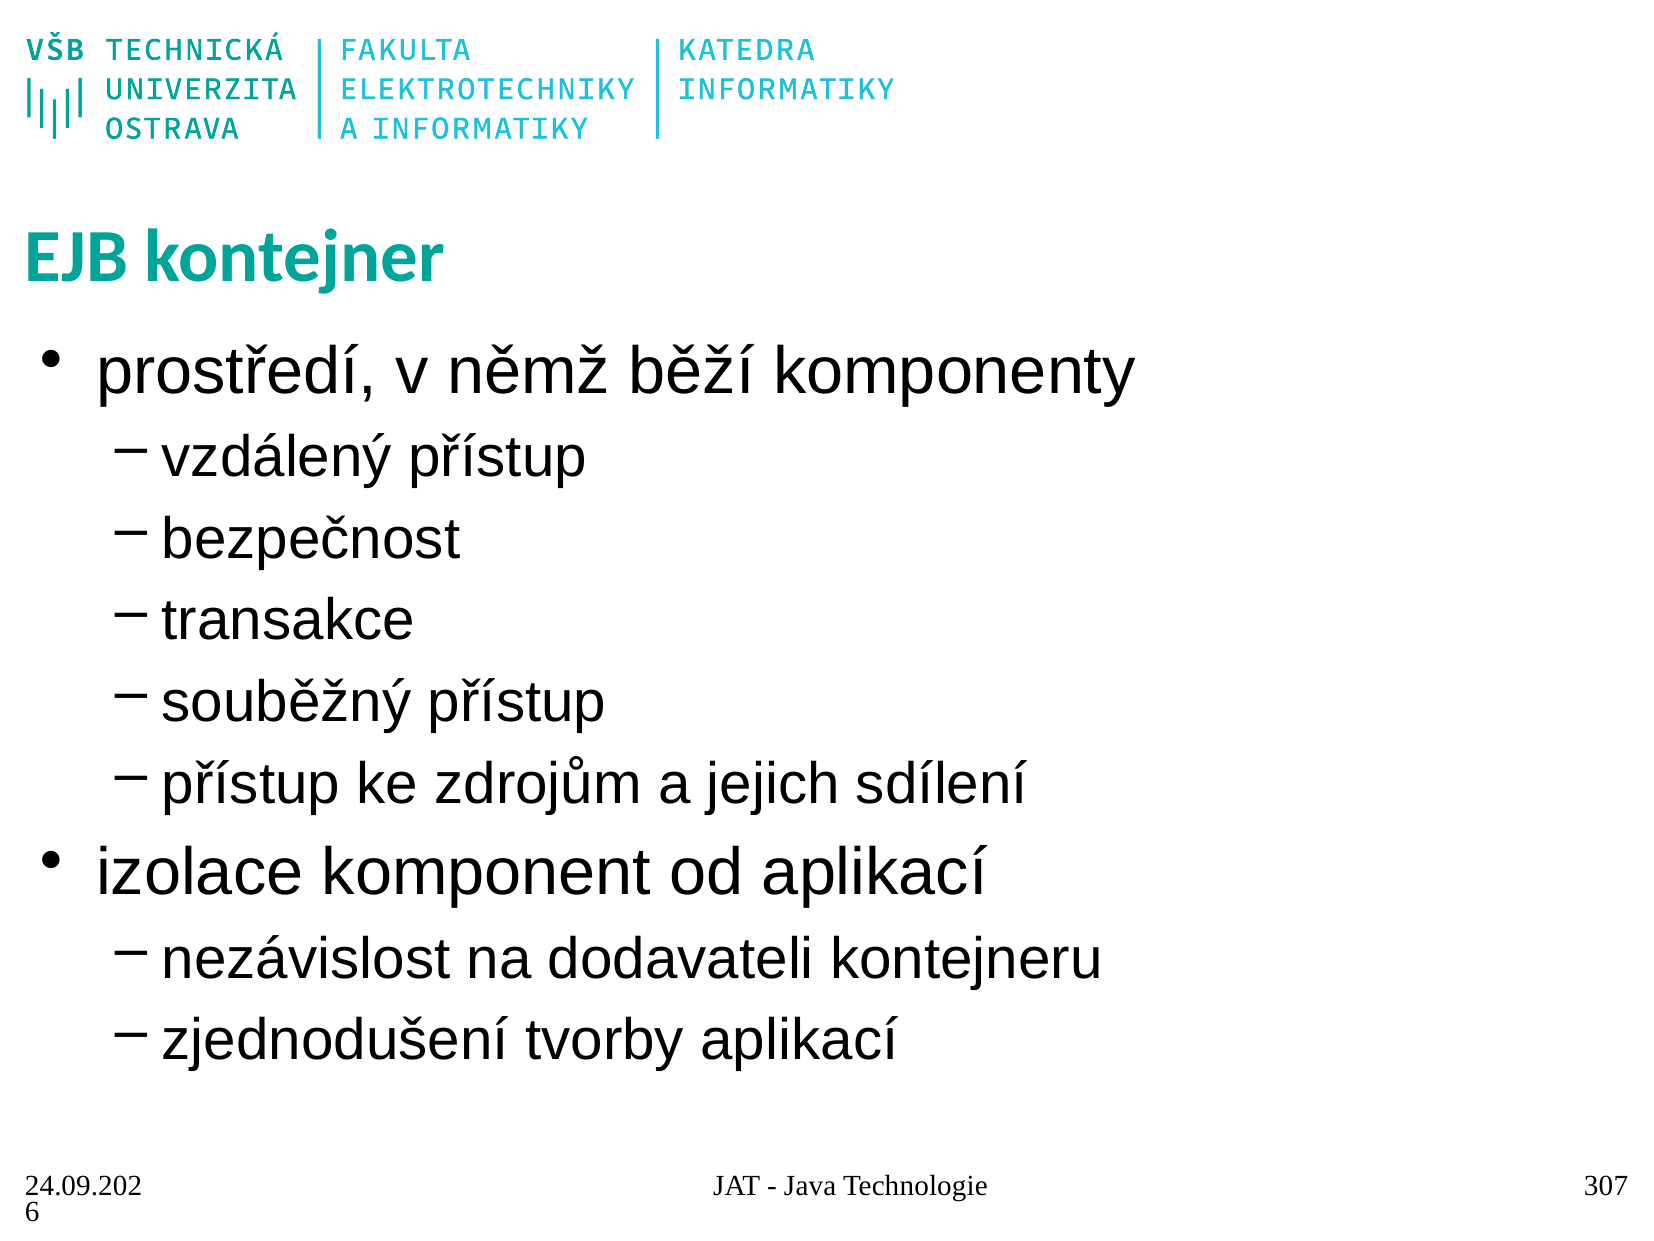

EJB kontejner
# prostředí, v němž běží komponenty
vzdálený přístup
bezpečnost
transakce
souběžný přístup
přístup ke zdrojům a jejich sdílení
izolace komponent od aplikací
nezávislost na dodavateli kontejneru
zjednodušení tvorby aplikací
JAT - Java Technologie
307